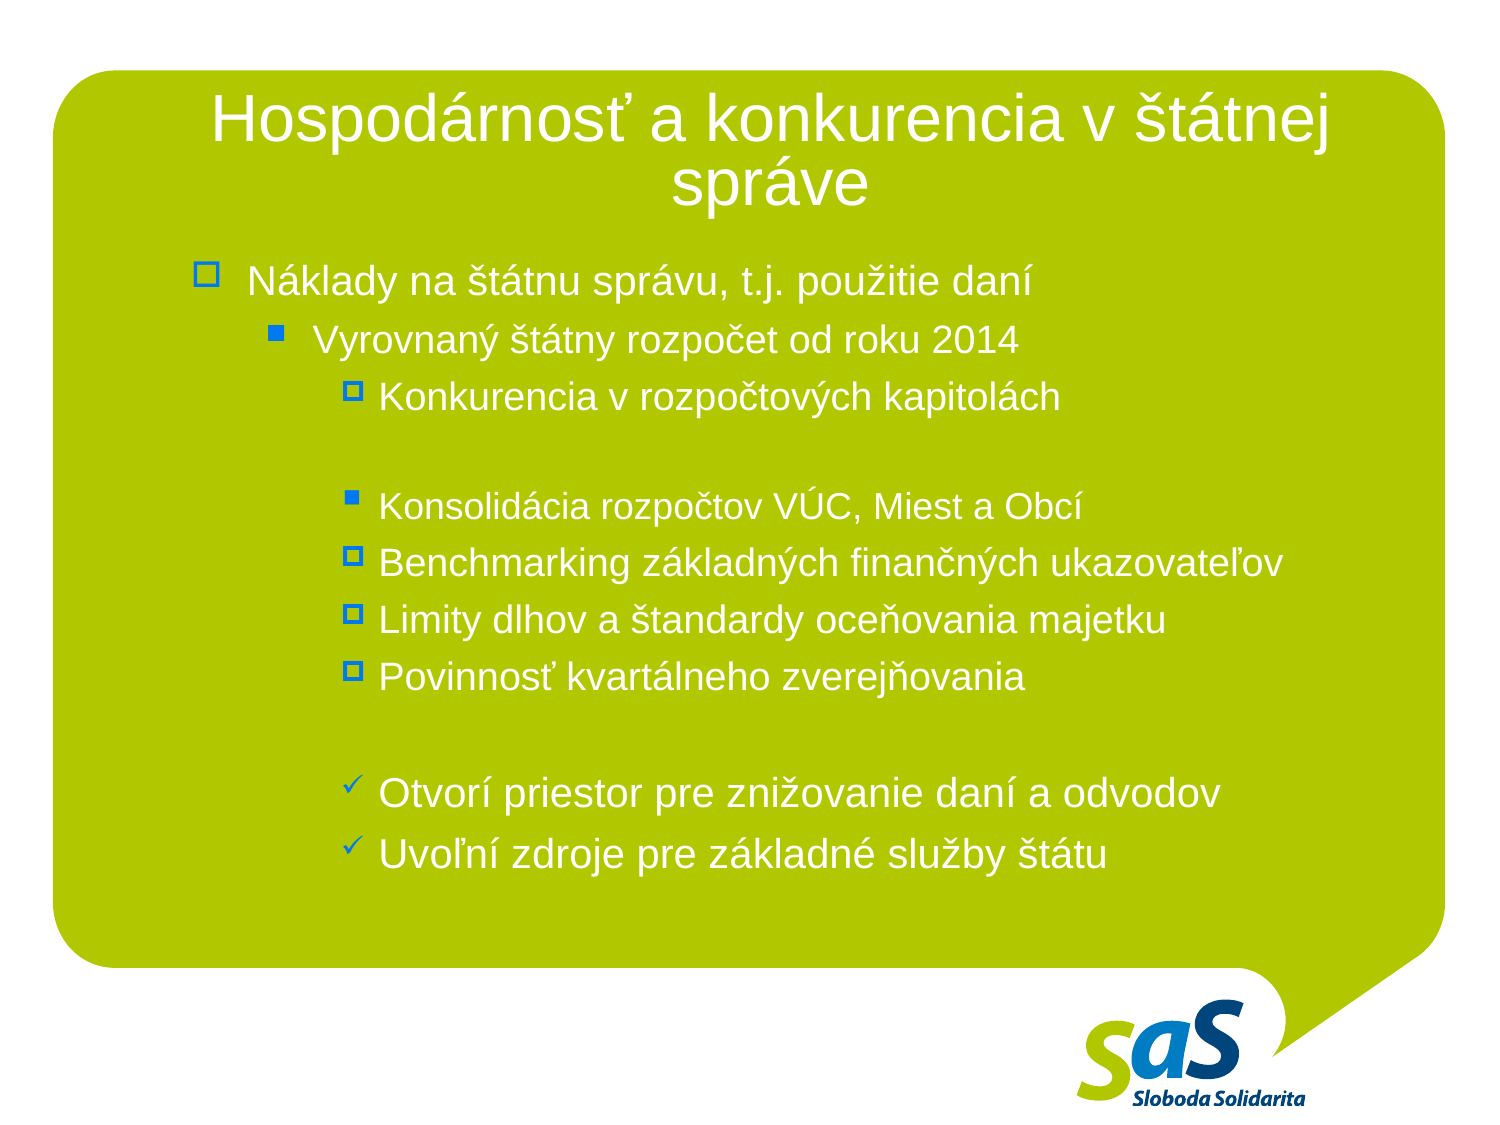

# Hospodárnosť a konkurencia v štátnej správe
Náklady na štátnu správu, t.j. použitie daní
Vyrovnaný štátny rozpočet od roku 2014
Konkurencia v rozpočtových kapitolách
Konsolidácia rozpočtov VÚC, Miest a Obcí
Benchmarking základných finančných ukazovateľov
Limity dlhov a štandardy oceňovania majetku
Povinnosť kvartálneho zverejňovania
Otvorí priestor pre znižovanie daní a odvodov
Uvoľní zdroje pre základné služby štátu